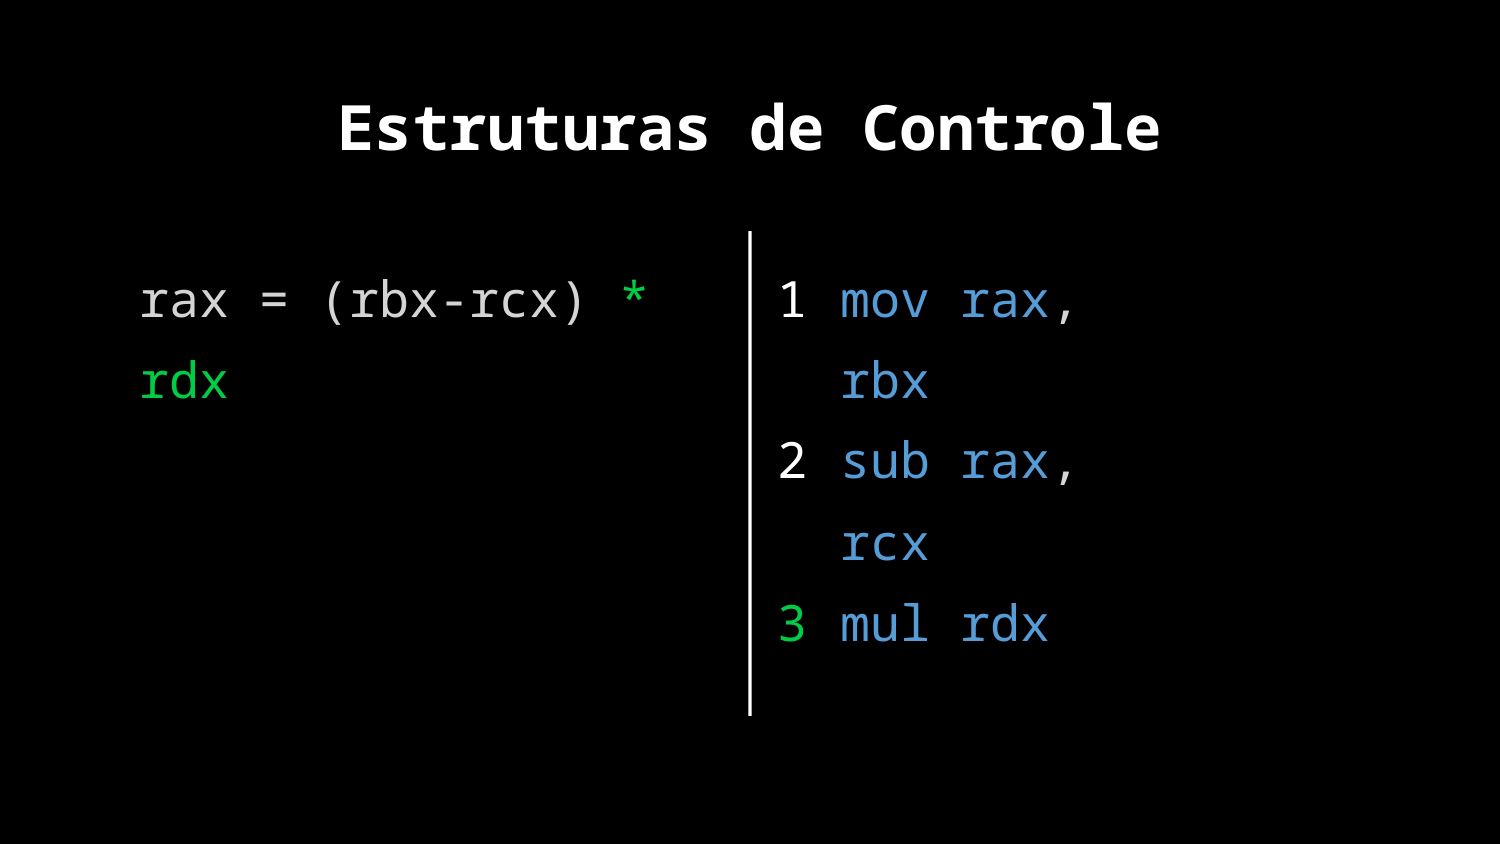

# Estruturas de Controle
rax = (rbx-rcx) * rdx
mov rax, rbx
sub rax, rcx
mul rdx